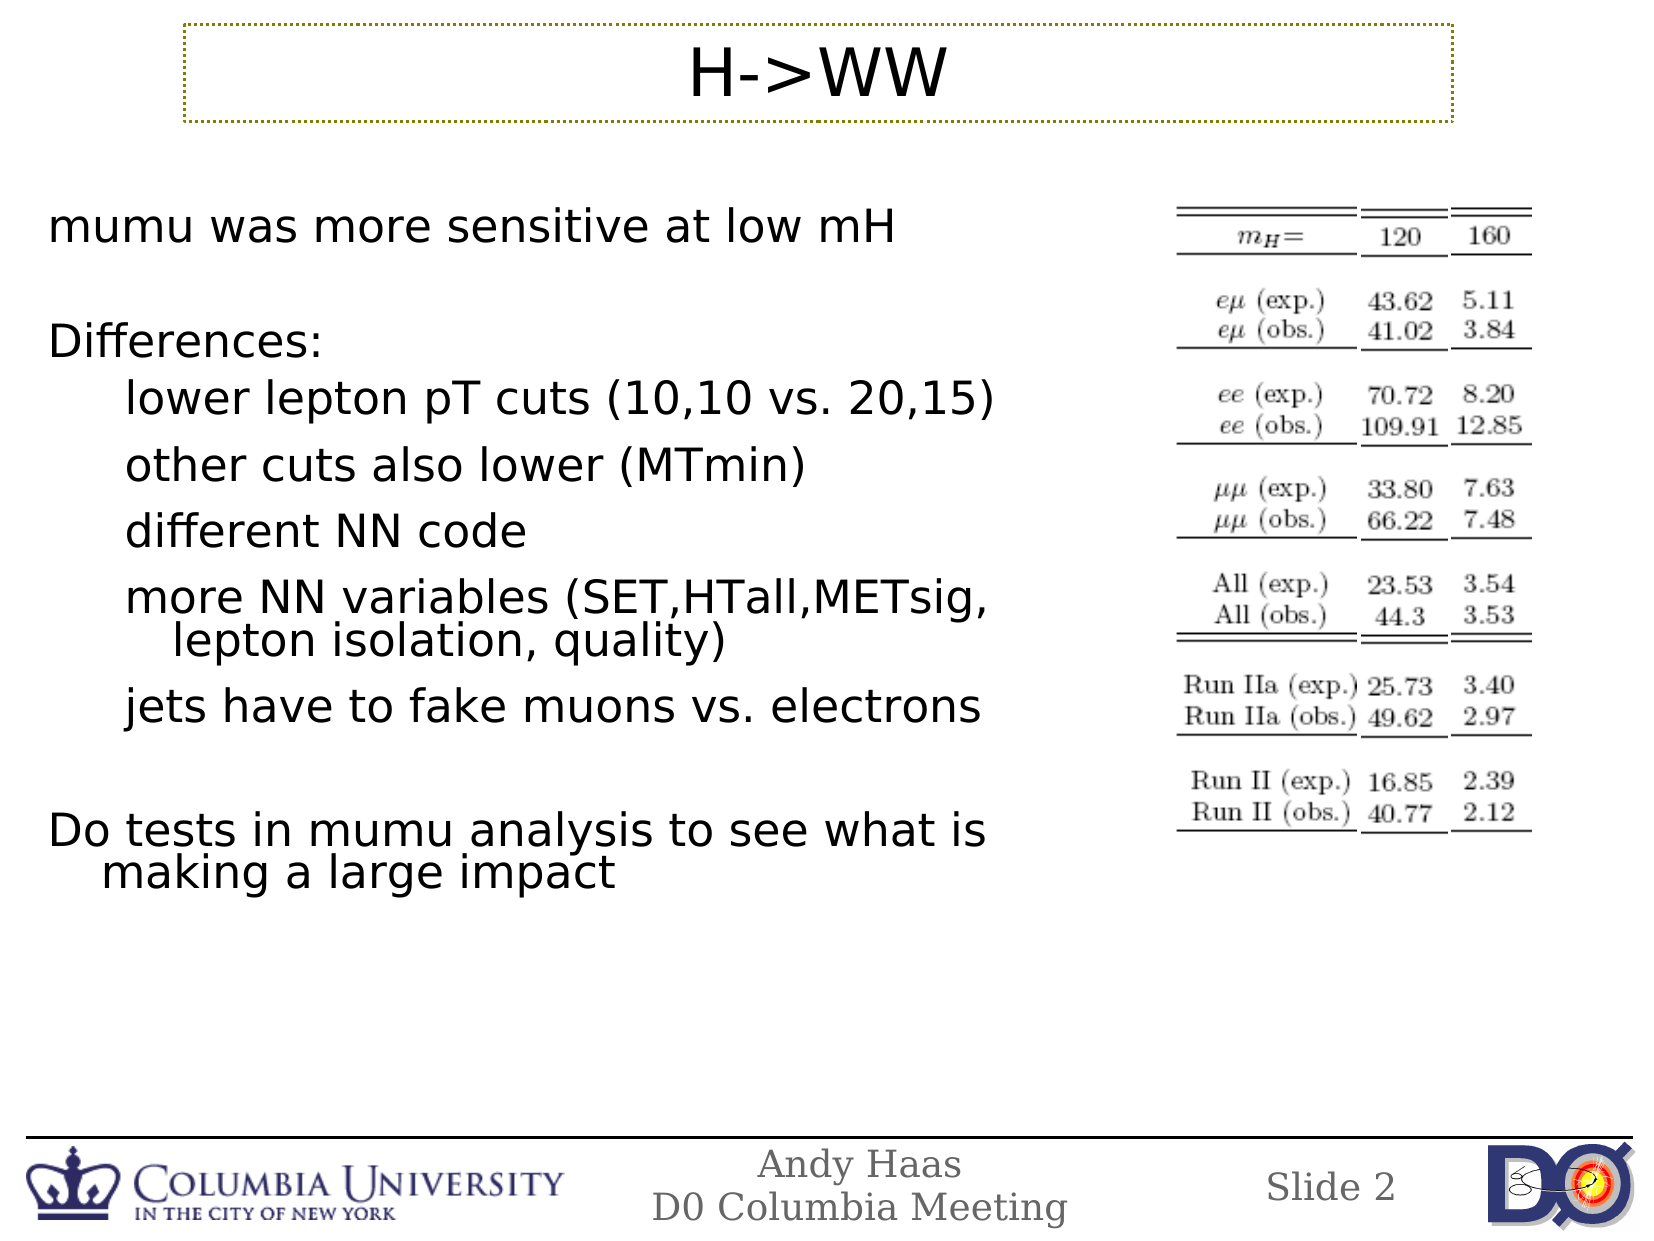

# H->WW
mumu was more sensitive at low mH
Differences:
lower lepton pT cuts (10,10 vs. 20,15)
other cuts also lower (MTmin)
different NN code
more NN variables (SET,HTall,METsig,
lepton isolation, quality)
jets have to fake muons vs. electrons
Do tests in mumu analysis to see what is
making a large impact